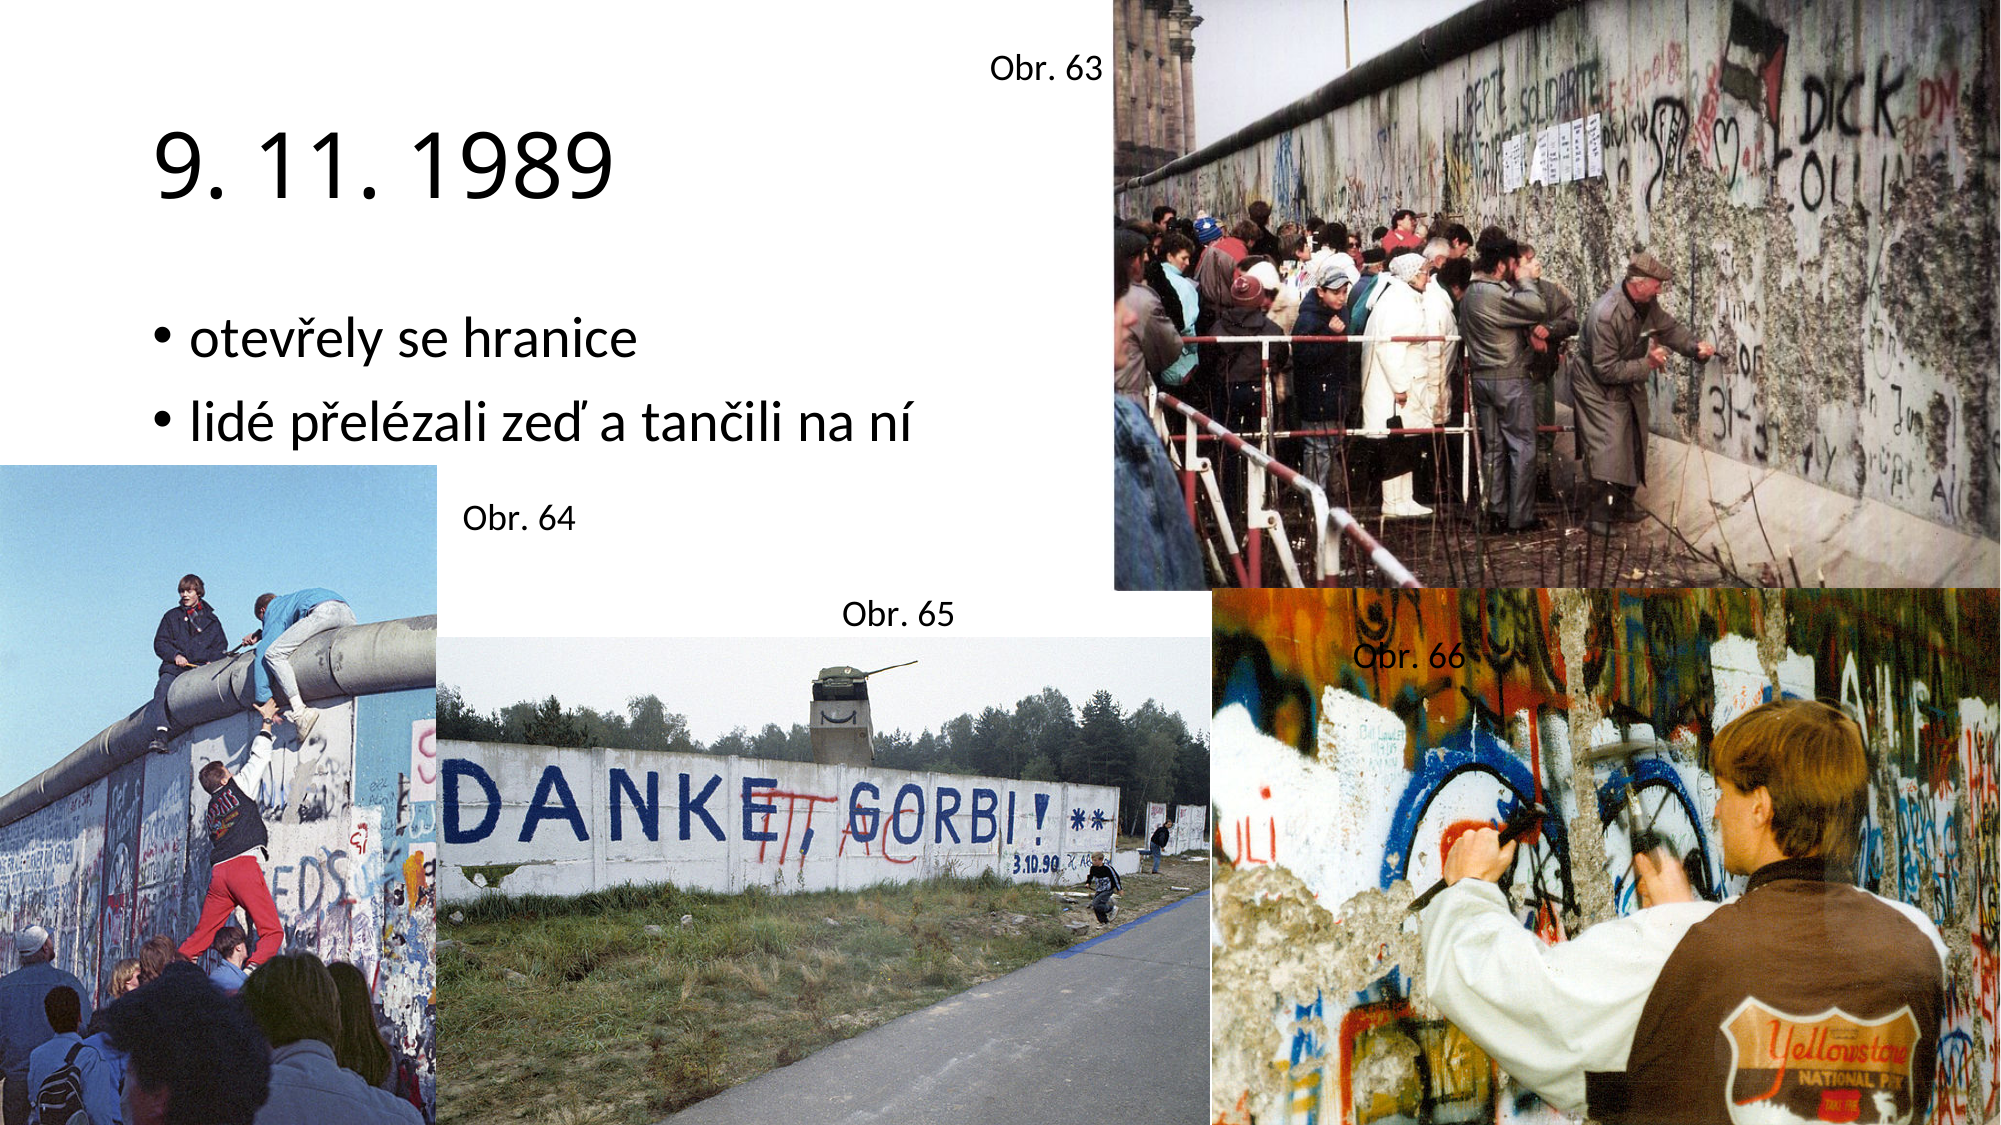

Obr. 63
# 9. 11. 1989
otevřely se hranice
lidé přelézali zeď a tančili na ní
Obr. 64
Obr. 65
Obr. 66